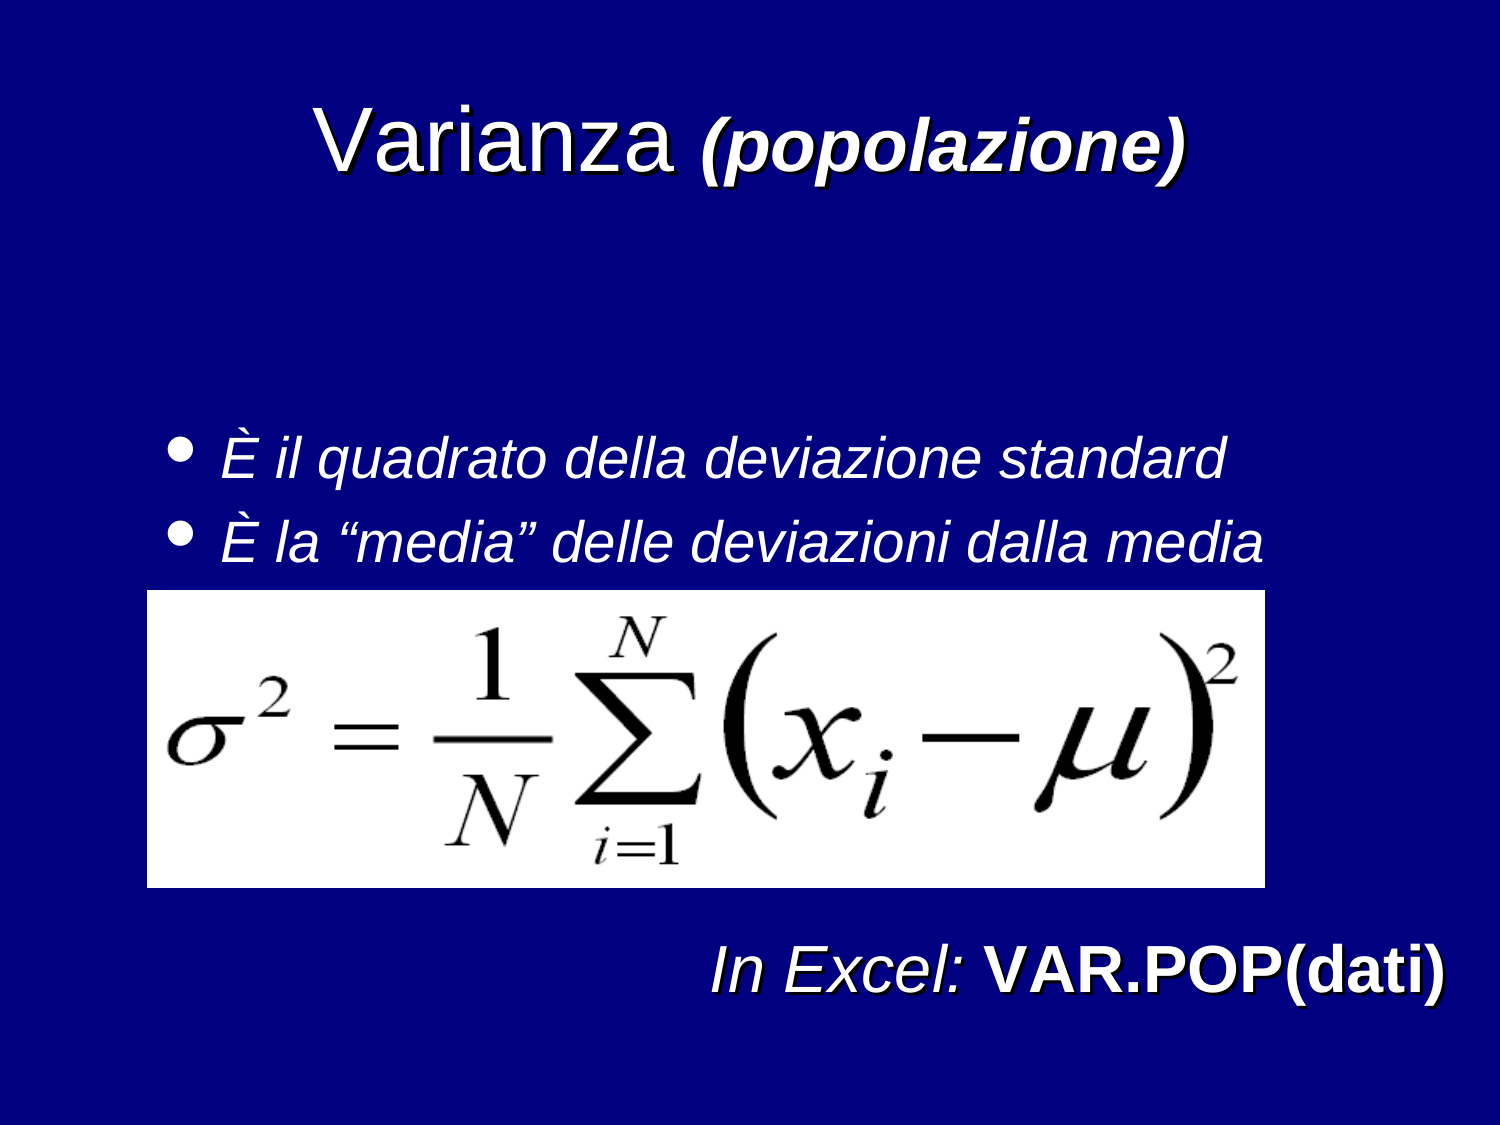

# Varianza (popolazione)
È il quadrato della deviazione standard
È la “media” delle deviazioni dalla media
In Excel: VAR.POP(dati)